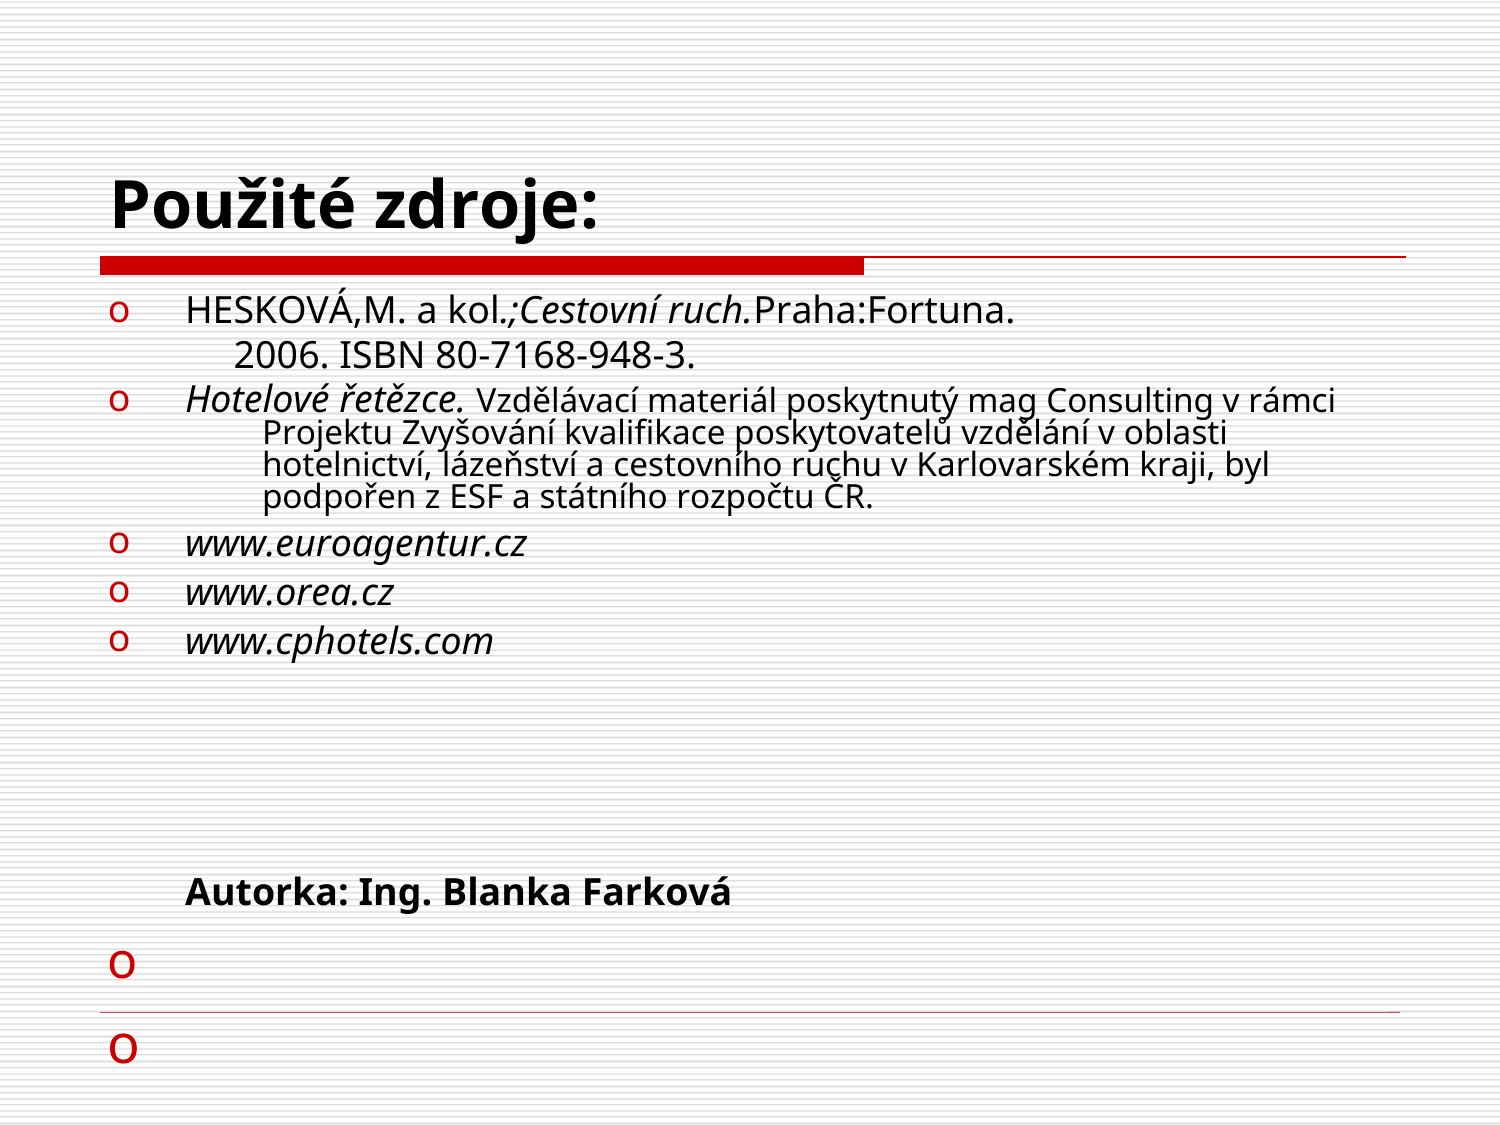

# Použité zdroje:
HESKOVÁ,M. a kol.;Cestovní ruch.Praha:Fortuna.
 2006. ISBN 80-7168-948-3.
Hotelové řetězce. Vzdělávací materiál poskytnutý mag Consulting v rámci Projektu Zvyšování kvalifikace poskytovatelů vzdělání v oblasti hotelnictví, lázeňství a cestovního ruchu v Karlovarském kraji, byl podpořen z ESF a státního rozpočtu ČR.
www.euroagentur.cz
www.orea.cz
www.cphotels.com
Autorka: Ing. Blanka Farková